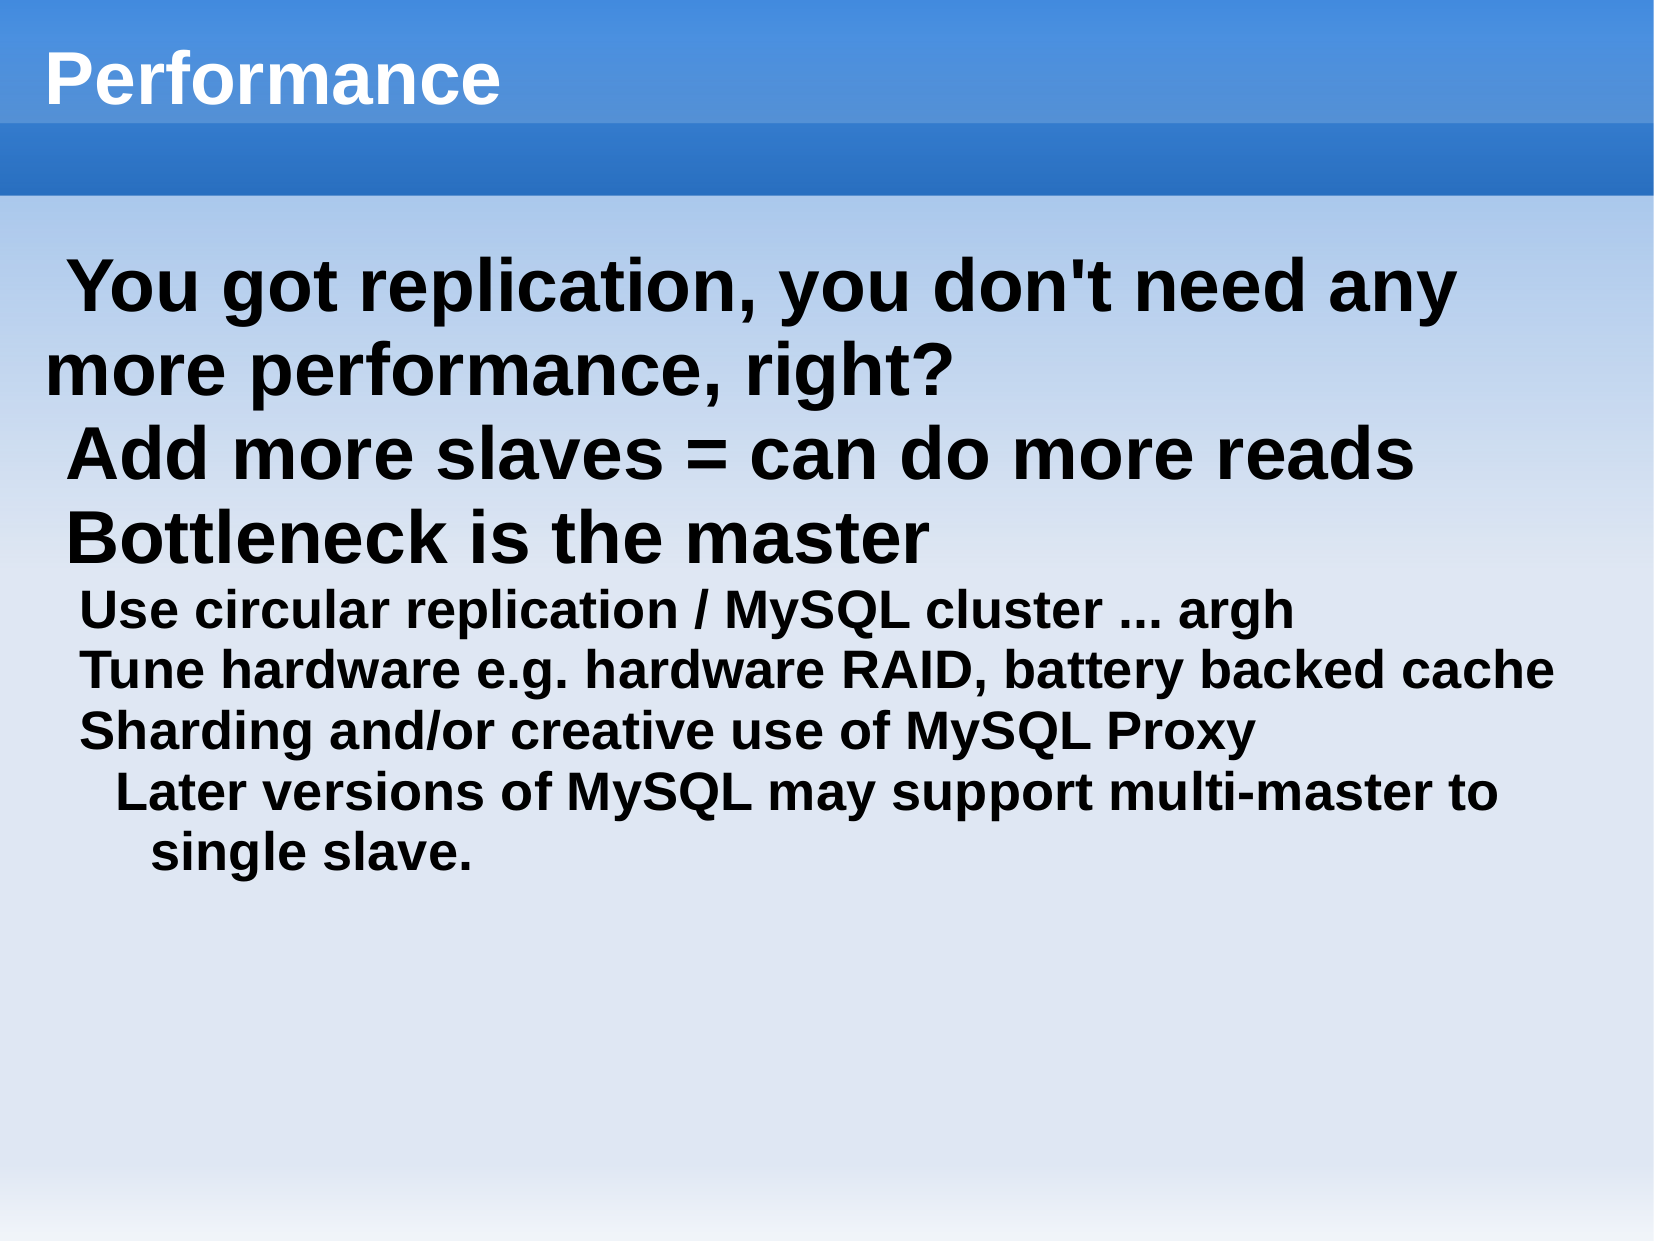

Performance
 You got replication, you don't need any more performance, right?
 Add more slaves = can do more reads
 Bottleneck is the master
Use circular replication / MySQL cluster ... argh
Tune hardware e.g. hardware RAID, battery backed cache
Sharding and/or creative use of MySQL Proxy
Later versions of MySQL may support multi-master to single slave.